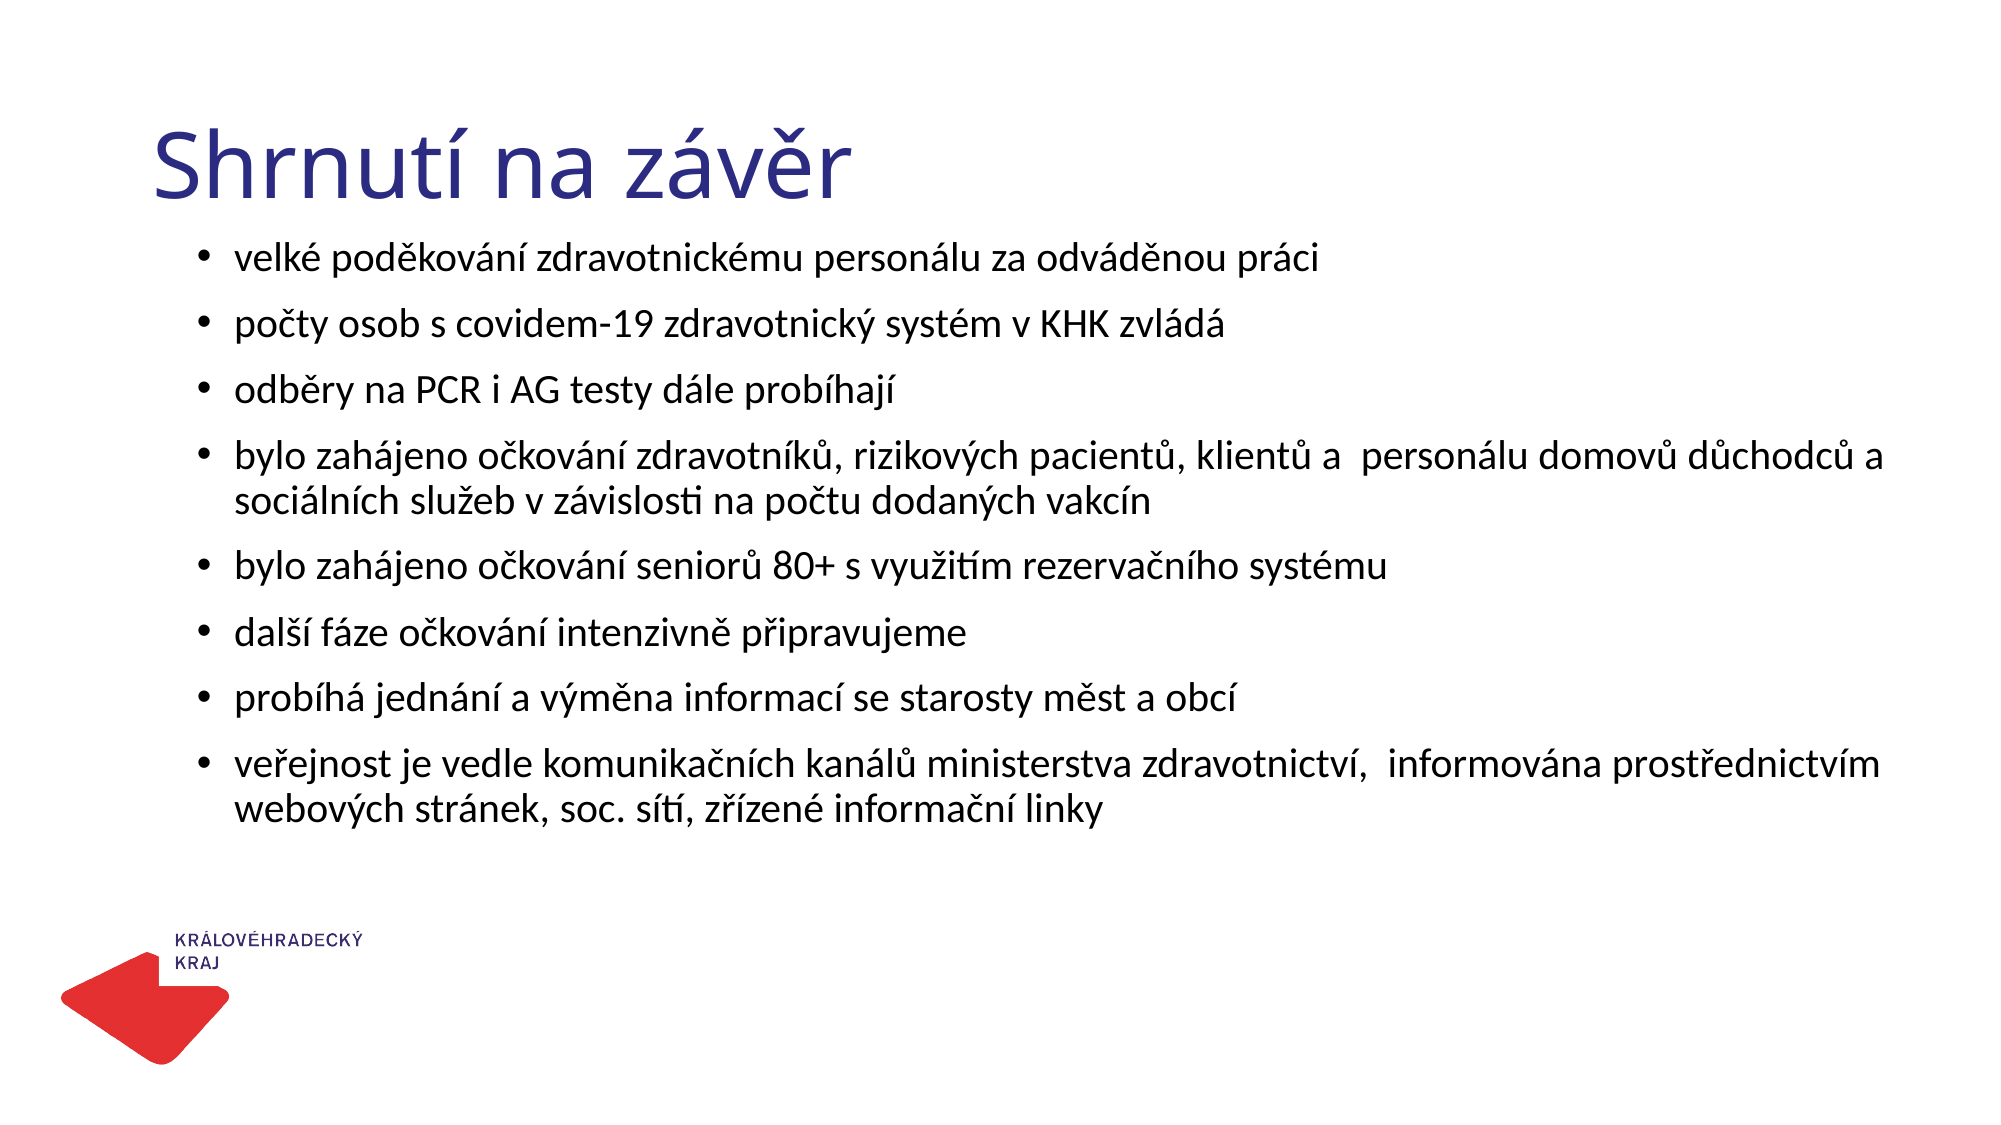

# Shrnutí na závěr
velké poděkování zdravotnickému personálu za odváděnou práci
počty osob s covidem-19 zdravotnický systém v KHK zvládá
odběry na PCR i AG testy dále probíhají
bylo zahájeno očkování zdravotníků, rizikových pacientů, klientů a personálu domovů důchodců a sociálních služeb v závislosti na počtu dodaných vakcín
bylo zahájeno očkování seniorů 80+ s využitím rezervačního systému
další fáze očkování intenzivně připravujeme
probíhá jednání a výměna informací se starosty měst a obcí
veřejnost je vedle komunikačních kanálů ministerstva zdravotnictví, informována prostřednictvím webových stránek, soc. sítí, zřízené informační linky